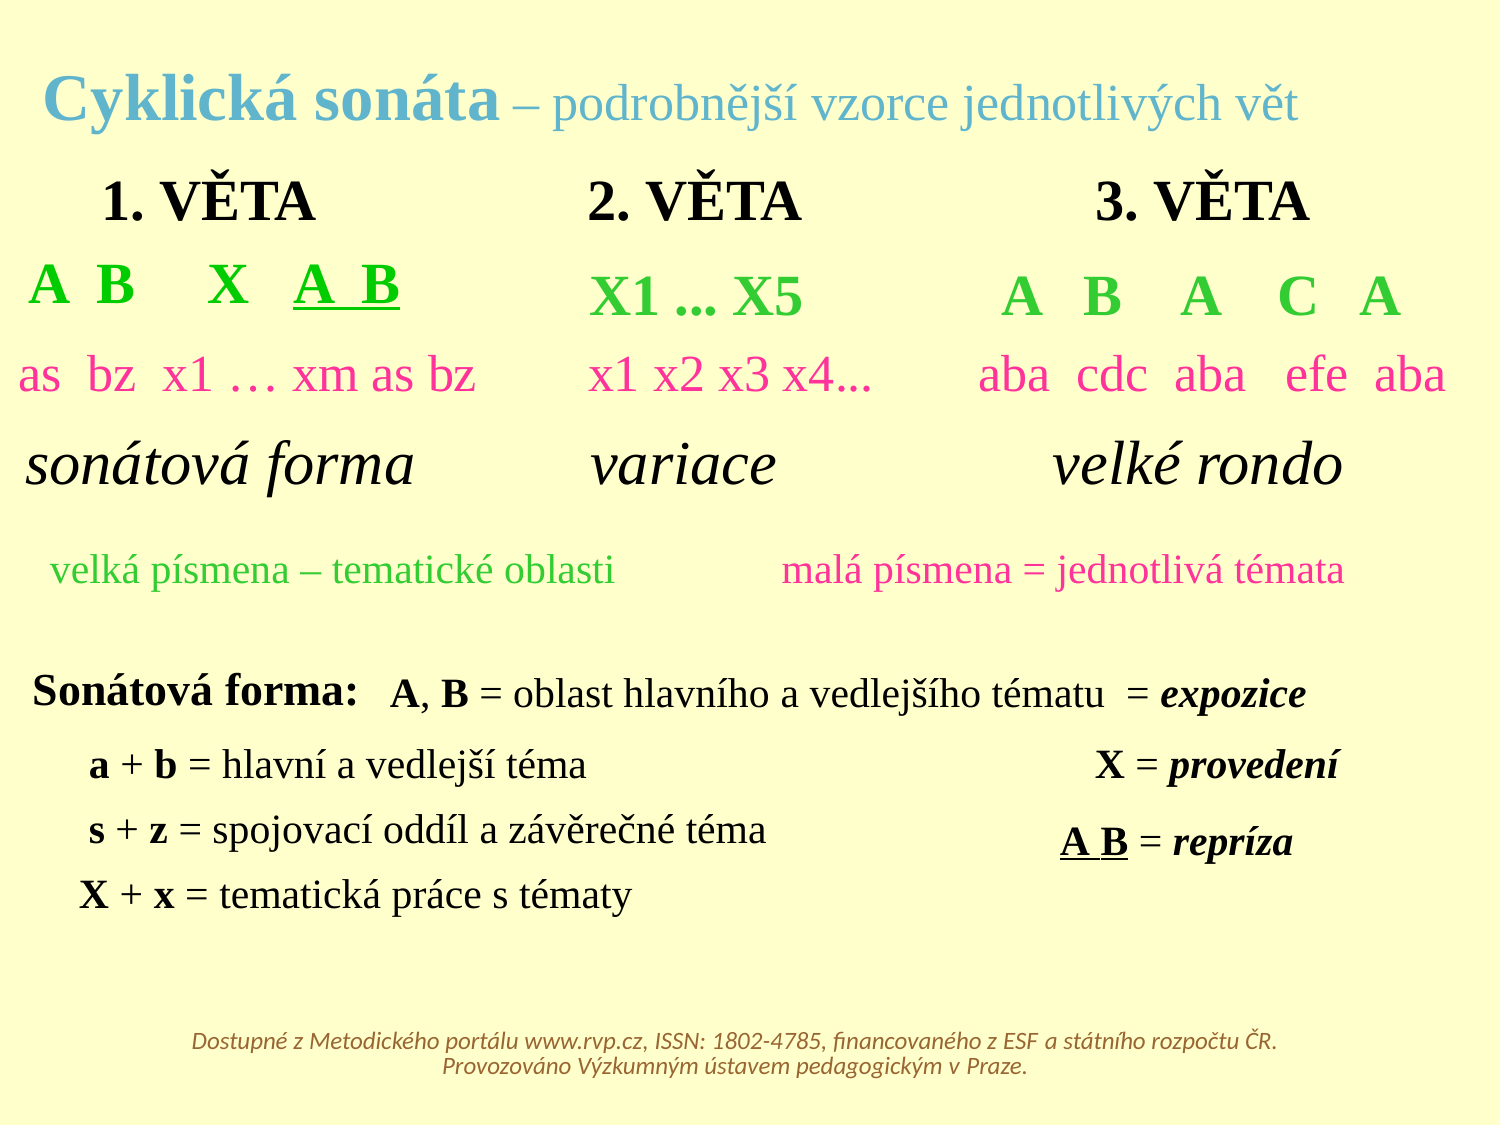

Cyklická sonáta – podrobnější vzorce jednotlivých vět
  1. VĚTA
2. VĚTA
3. VĚTA
A B X A B
X1 ... X5
A B A C A
as  bz  x1 … xm as bz
x1 x2 x3 x4...
aba cdc aba efe aba
sonátová forma
variace
velké rondo
velká písmena – tematické oblasti
malá písmena = jednotlivá témata
Sonátová forma:
A, B = oblast hlavního a vedlejšího tématu = expozice
a + b = hlavní a vedlejší téma
X = provedení
s + z = spojovací oddíl a závěrečné téma
A B = repríza
X + x = tematická práce s tématy
Dostupné z Metodického portálu www.rvp.cz, ISSN: 1802-4785, financovaného z ESF a státního rozpočtu ČR. Provozováno Výzkumným ústavem pedagogickým v Praze.